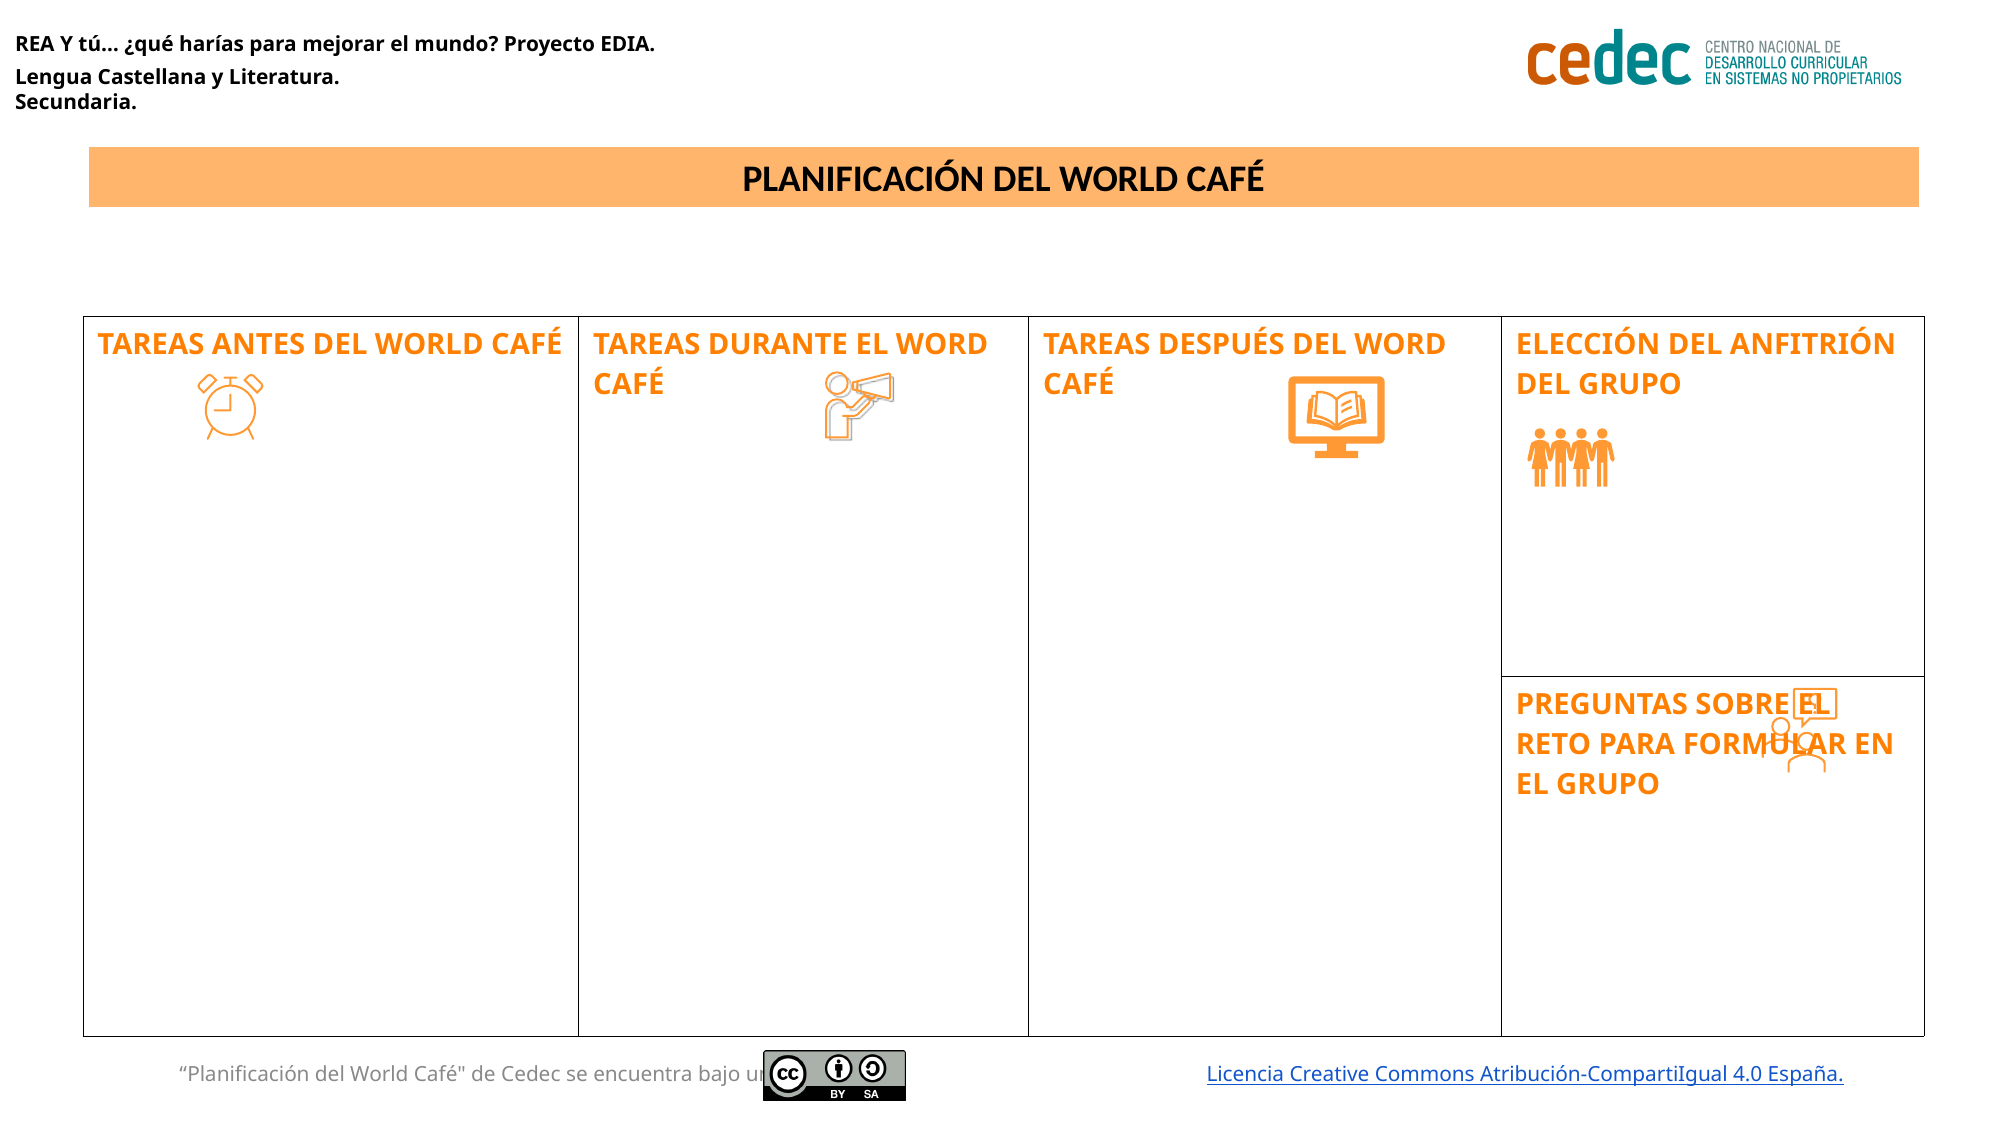

REA Y tú… ¿qué harías para mejorar el mundo? Proyecto EDIA.
Lengua Castellana y Literatura. Secundaria.
PLANIFICACIÓN DEL WORLD CAFÉ
| TAREAS ANTES DEL WORLD CAFÉ | TAREAS DURANTE EL WORD CAFÉ | TAREAS DESPUÉS DEL WORD CAFÉ | ELECCIÓN DEL ANFITRIÓN DEL GRUPO |
| --- | --- | --- | --- |
| | | | PREGUNTAS SOBRE EL RETO PARA FORMULAR EN EL GRUPO |
 “Planificación del World Café" de Cedec se encuentra bajo una Licencia Creative Commons Atribución-CompartiIgual 4.0 España.